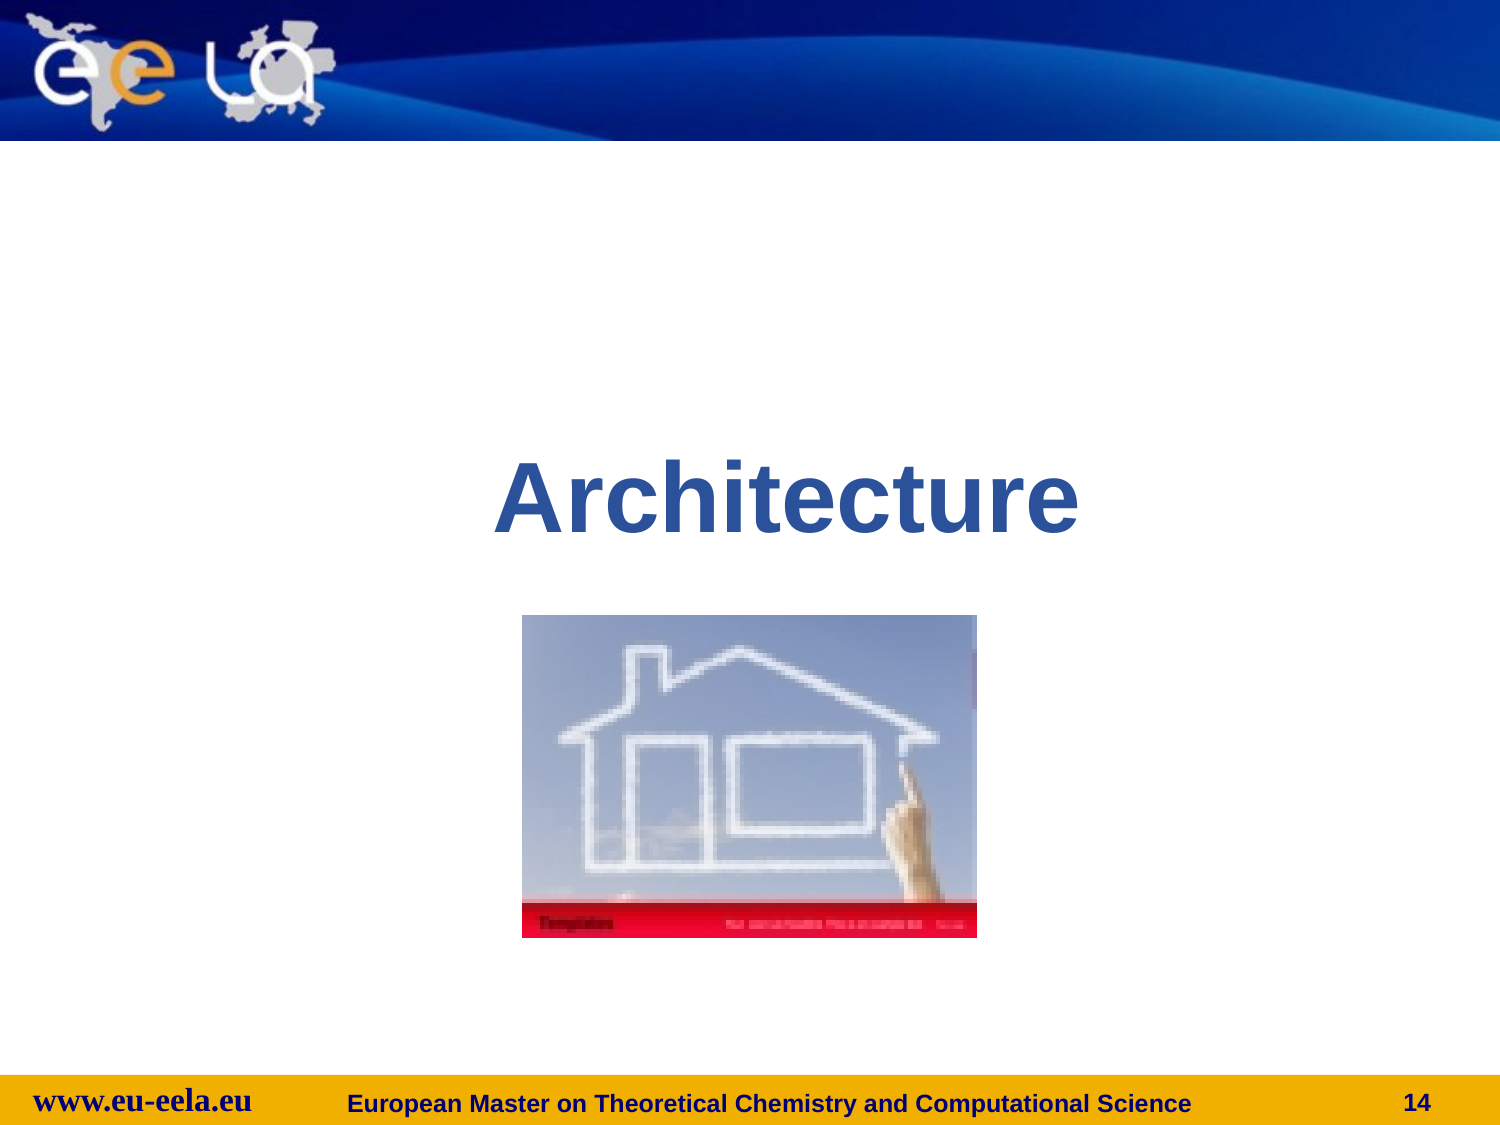

# Architecture
European Master on Theoretical Chemistry and Computational Science